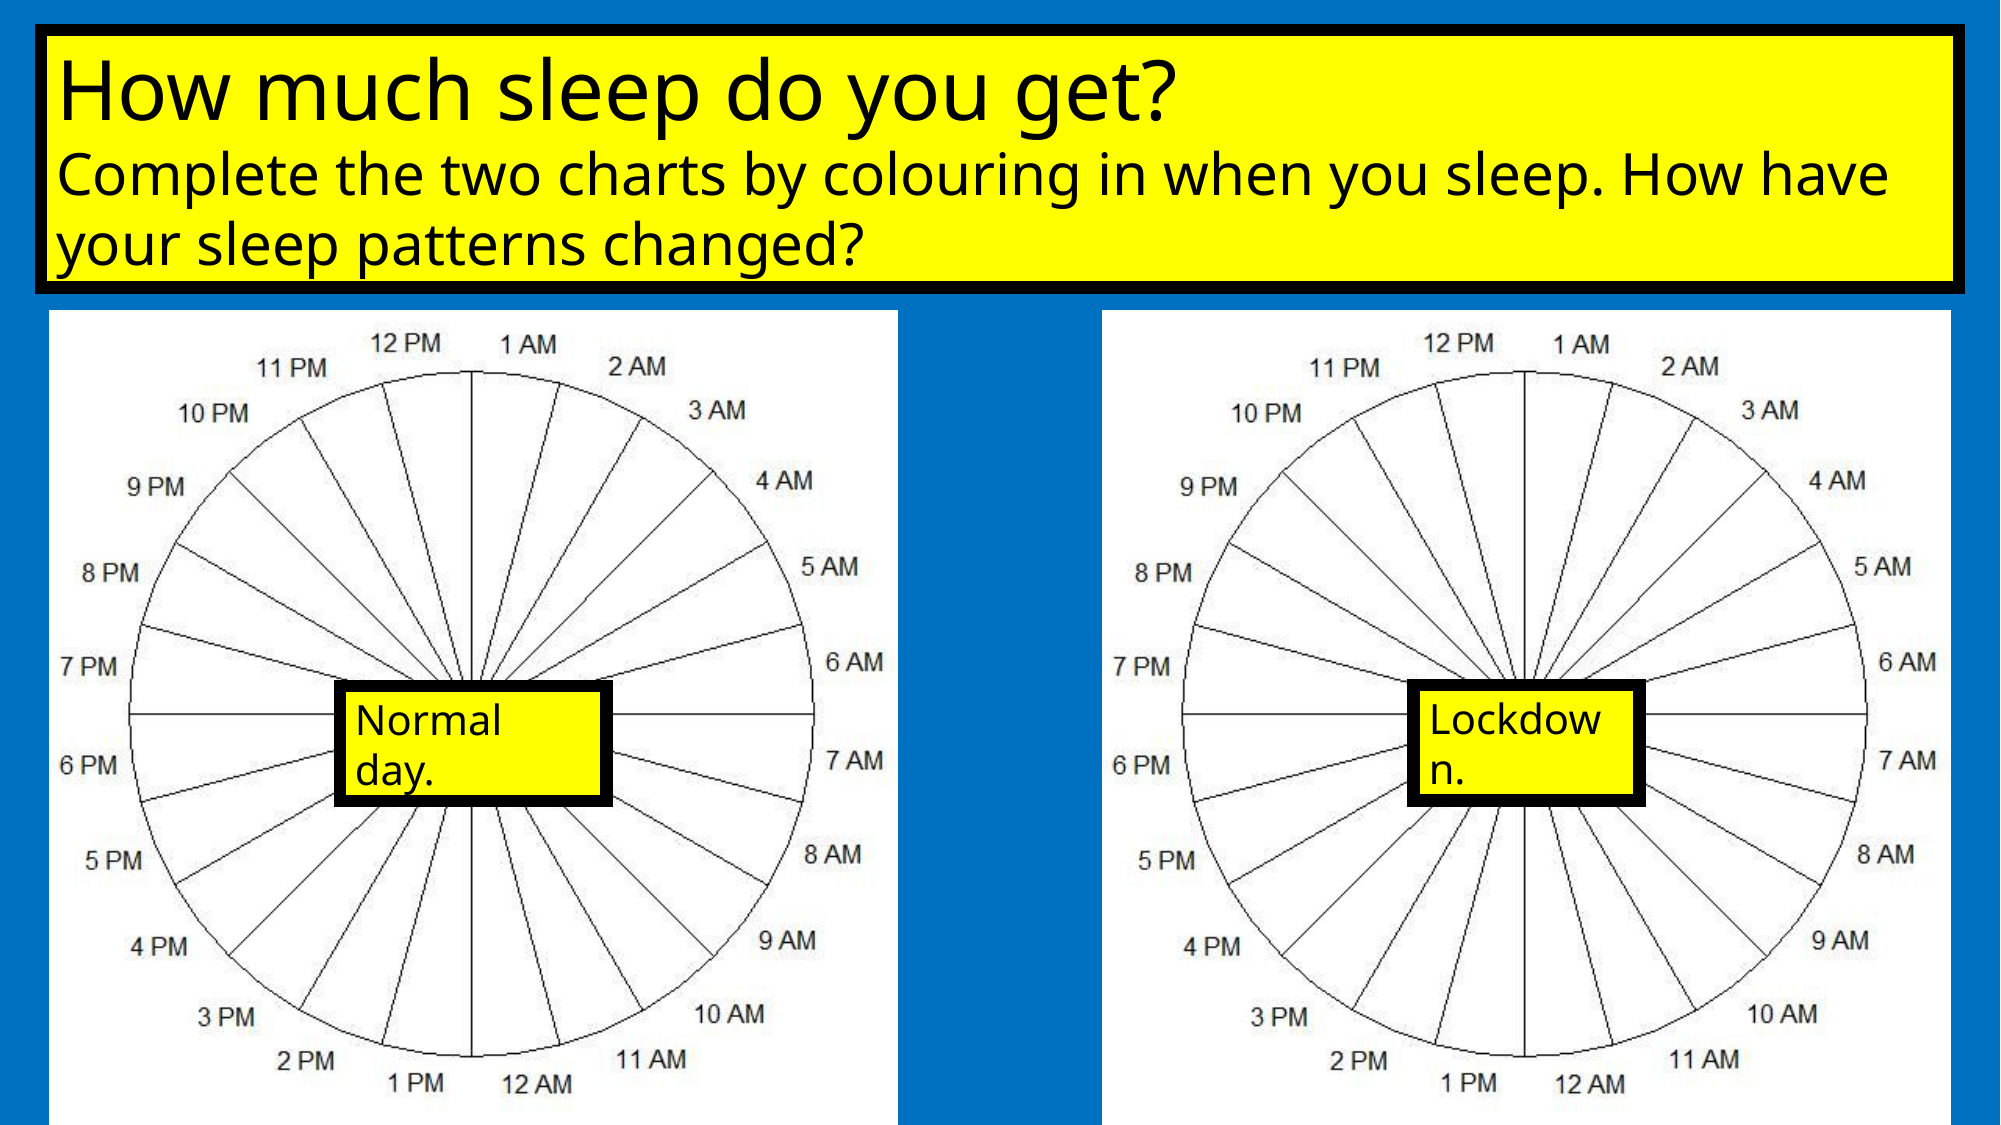

How much sleep do you get?
Complete the two charts by colouring in when you sleep. How have your sleep patterns changed?
Lockdown.
Normal day.